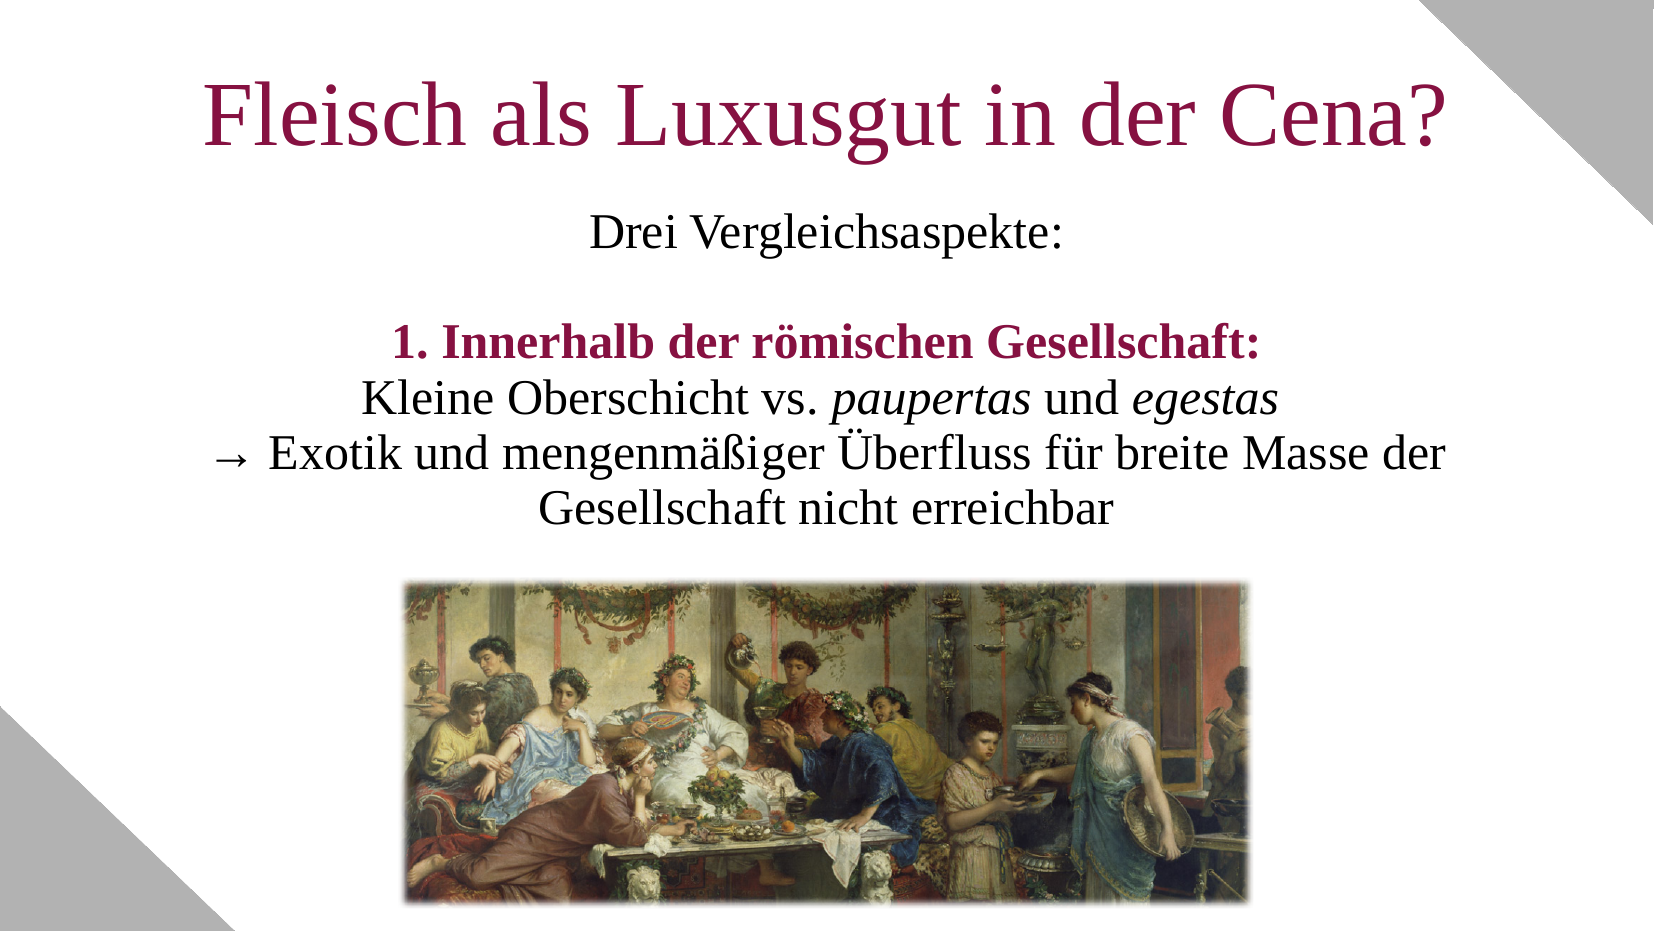

# Fleisch als Luxusgut in der Cena?
Drei Vergleichsaspekte:
1. Innerhalb der römischen Gesellschaft:
Kleine Oberschicht vs. paupertas und egestas
→ Exotik und mengenmäßiger Überfluss für breite Masse der Gesellschaft nicht erreichbar